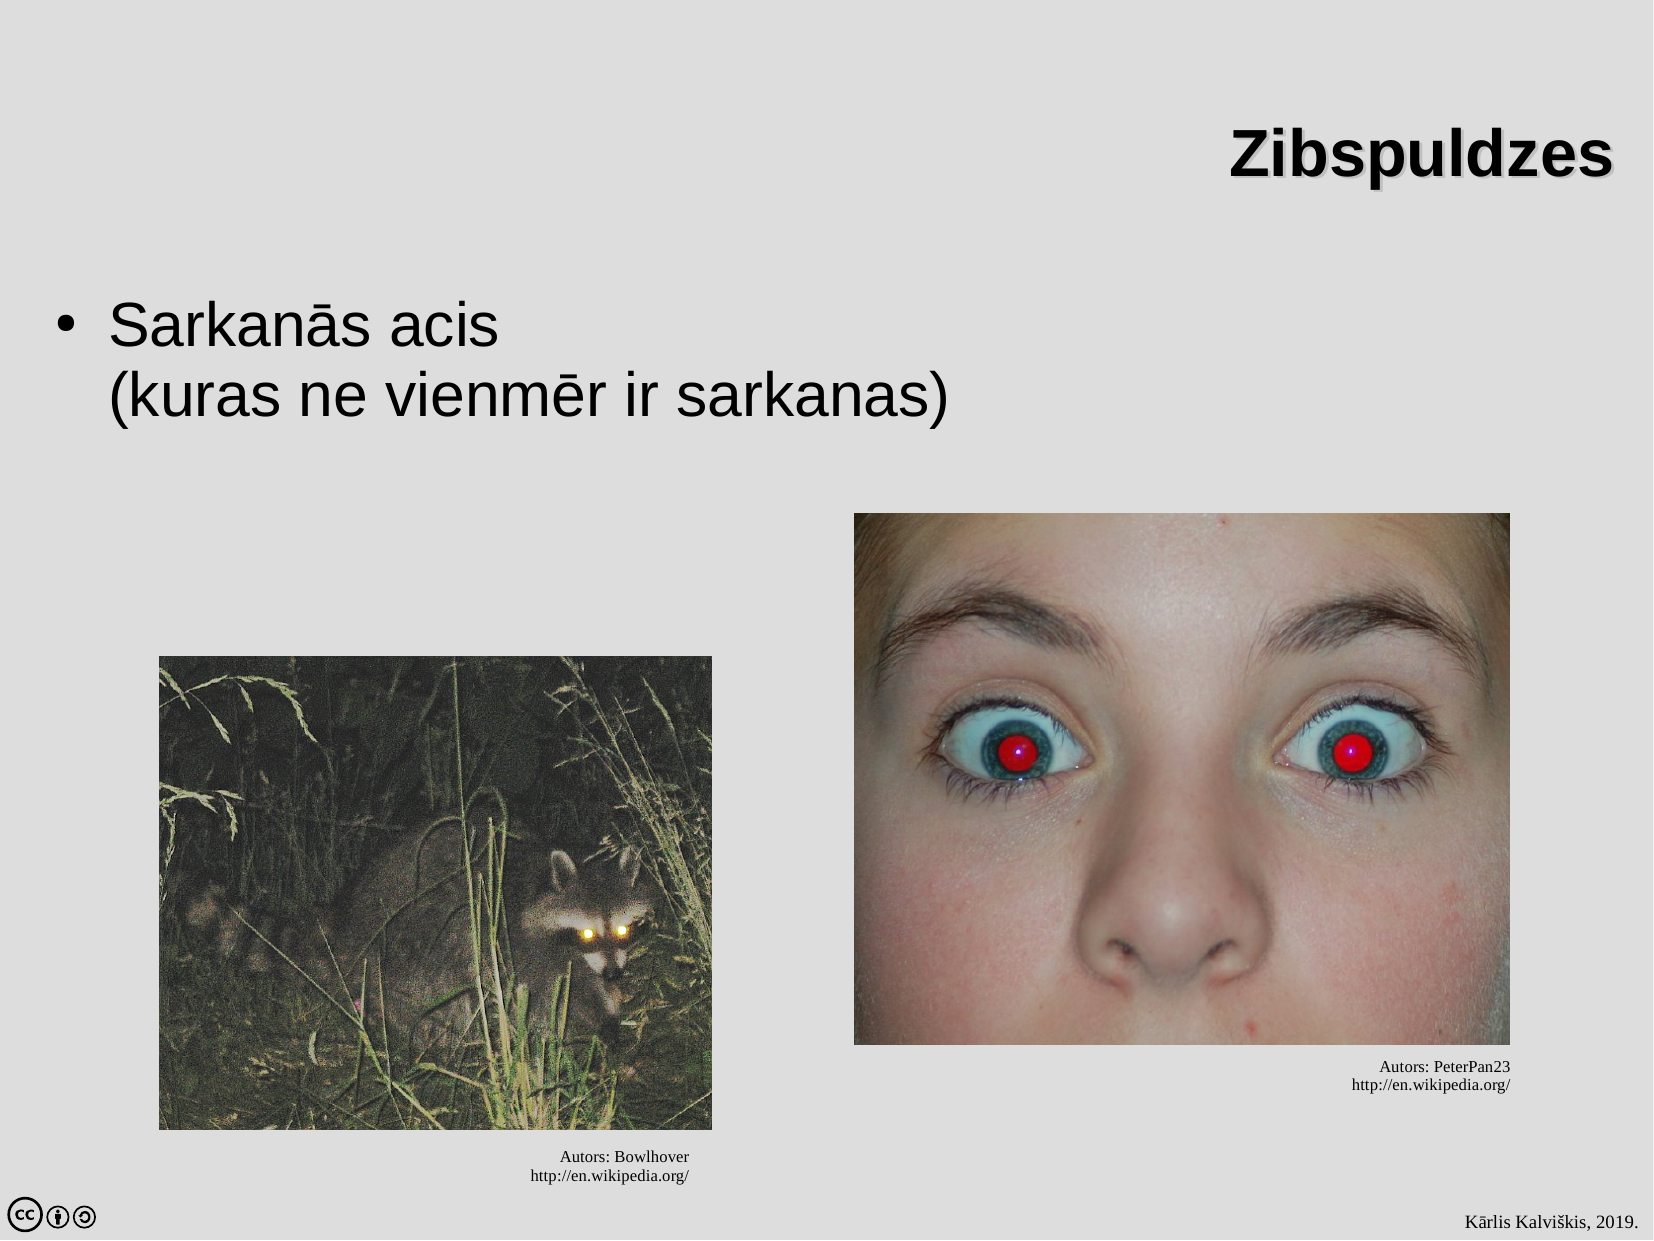

# Zibspuldzes
Sarkanās acis
(kuras ne vienmēr ir sarkanas)
Autors: PeterPan23
http://en.wikipedia.org/
Autors: Bowlhover
http://en.wikipedia.org/